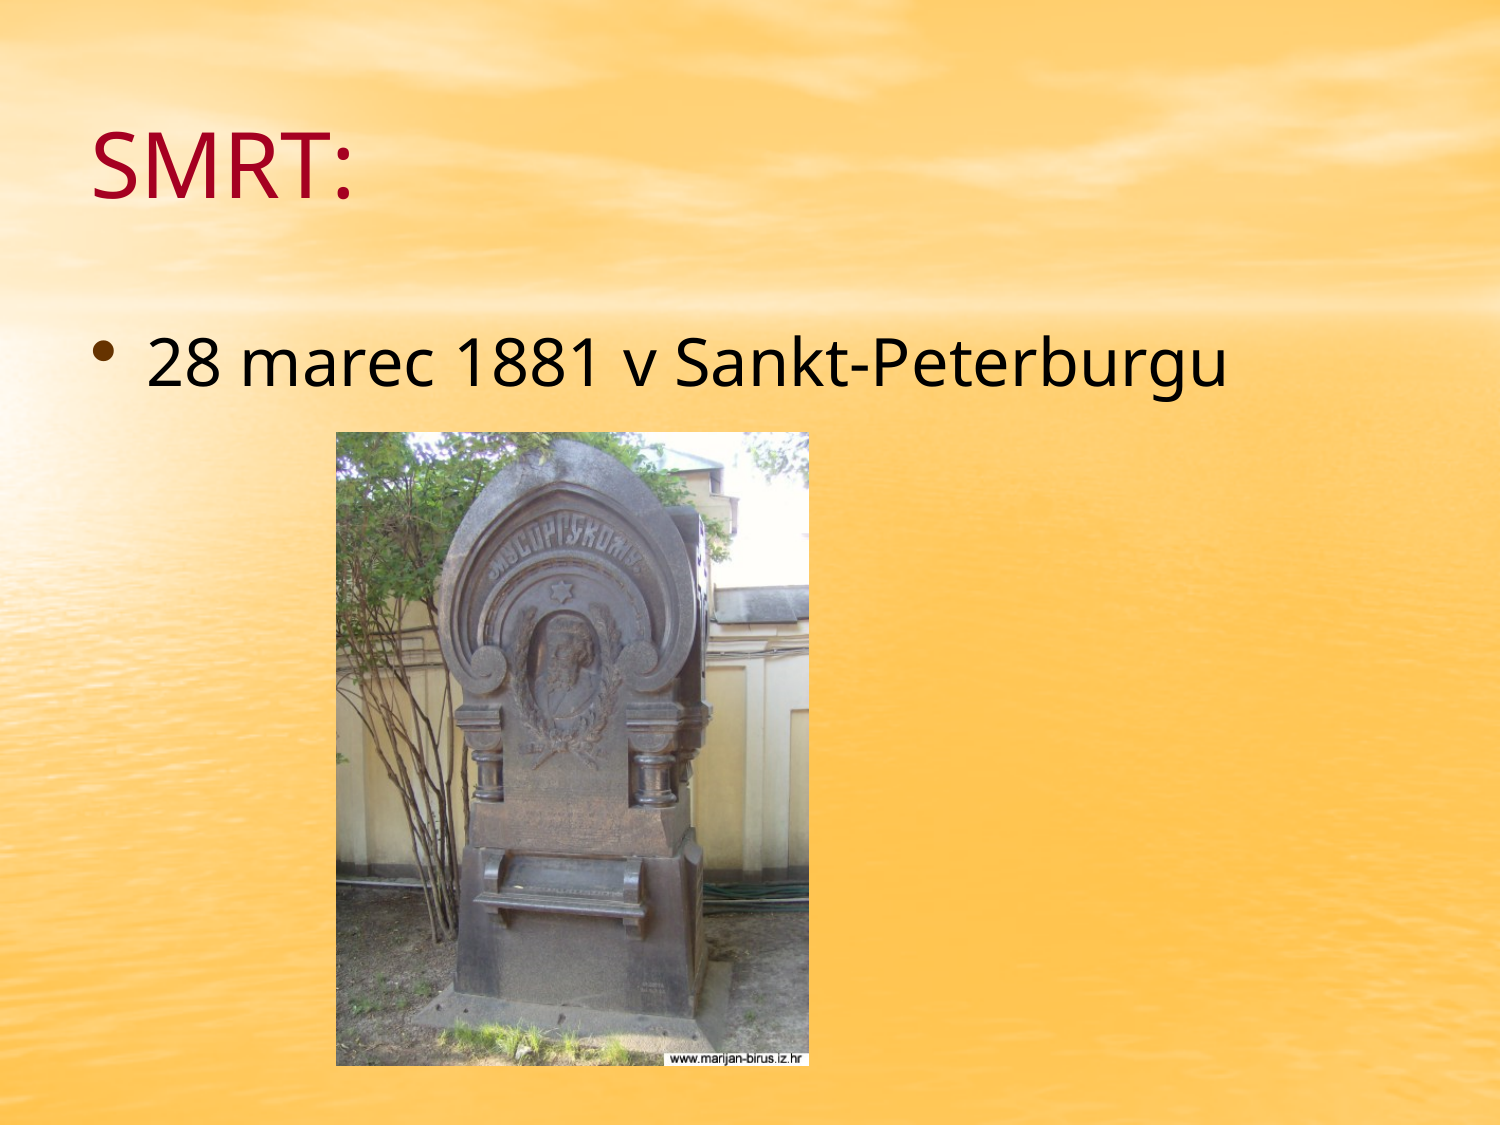

# SMRT:
28 marec 1881 v Sankt-Peterburgu